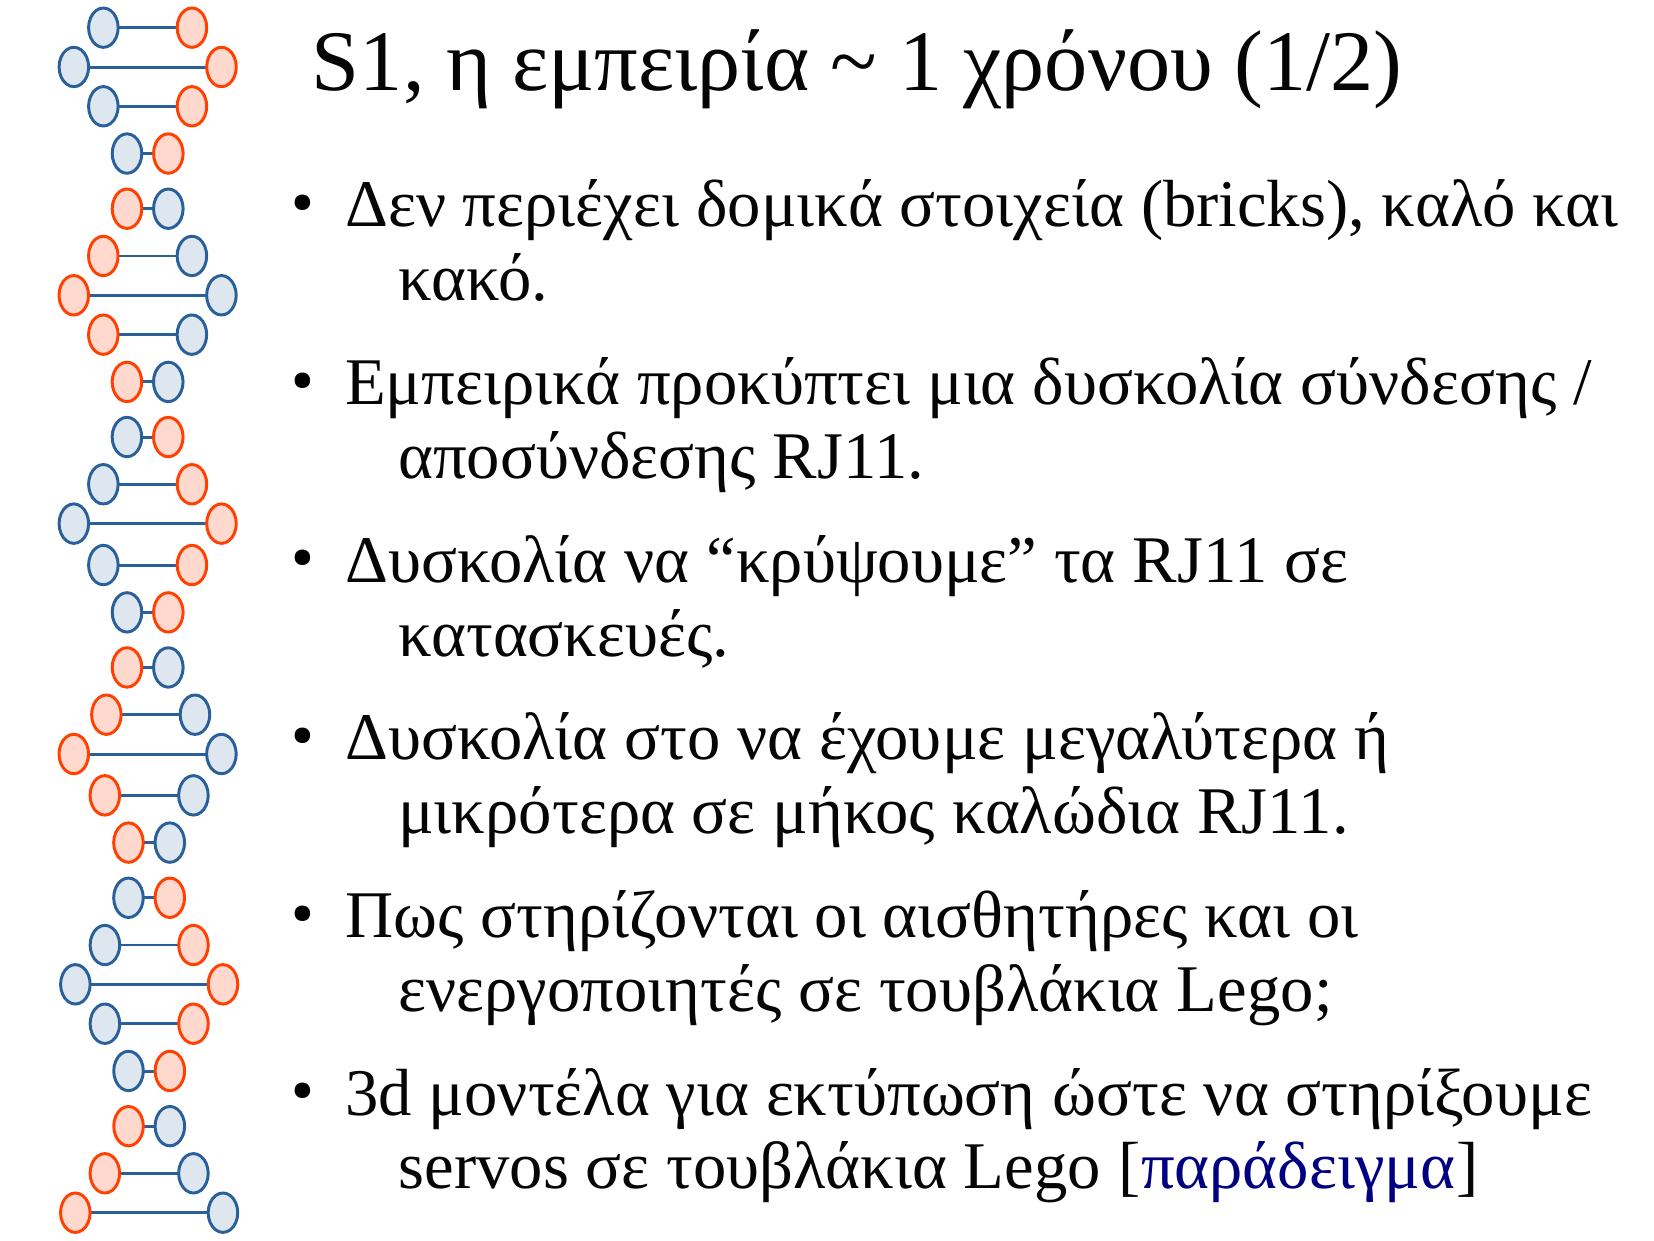

# S1, η εμπειρία ~ 1 χρόνου (1/2)
Δεν περιέχει δομικά στοιχεία (bricks), καλό και κακό.
Εμπειρικά προκύπτει μια δυσκολία σύνδεσης / αποσύνδεσης RJ11.
Δυσκολία να “κρύψουμε” τα RJ11 σε κατασκευές.
Δυσκολία στο να έχουμε μεγαλύτερα ή μικρότερα σε μήκος καλώδια RJ11.
Πως στηρίζονται οι αισθητήρες και οι ενεργοποιητές σε τουβλάκια Lego;
3d μοντέλα για εκτύπωση ώστε να στηρίξουμε servos σε τουβλάκια Lego [παράδειγμα]